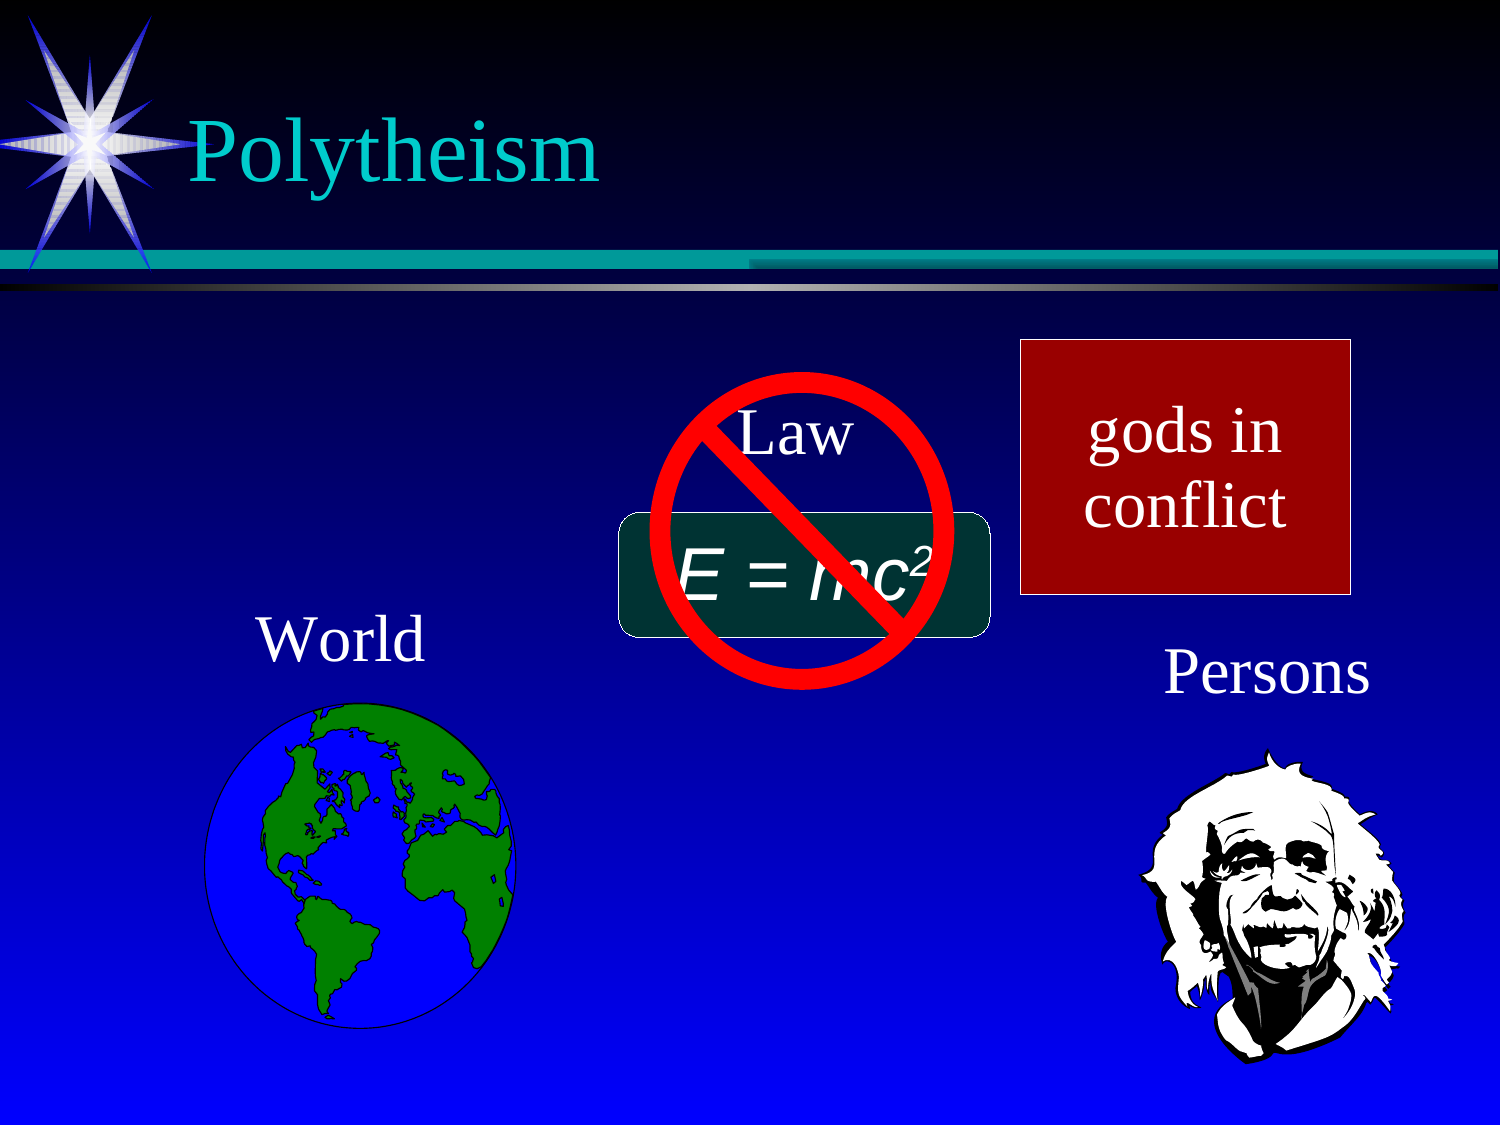

# Polytheism
gods in
conflict
Law
E = mc2
World
Persons